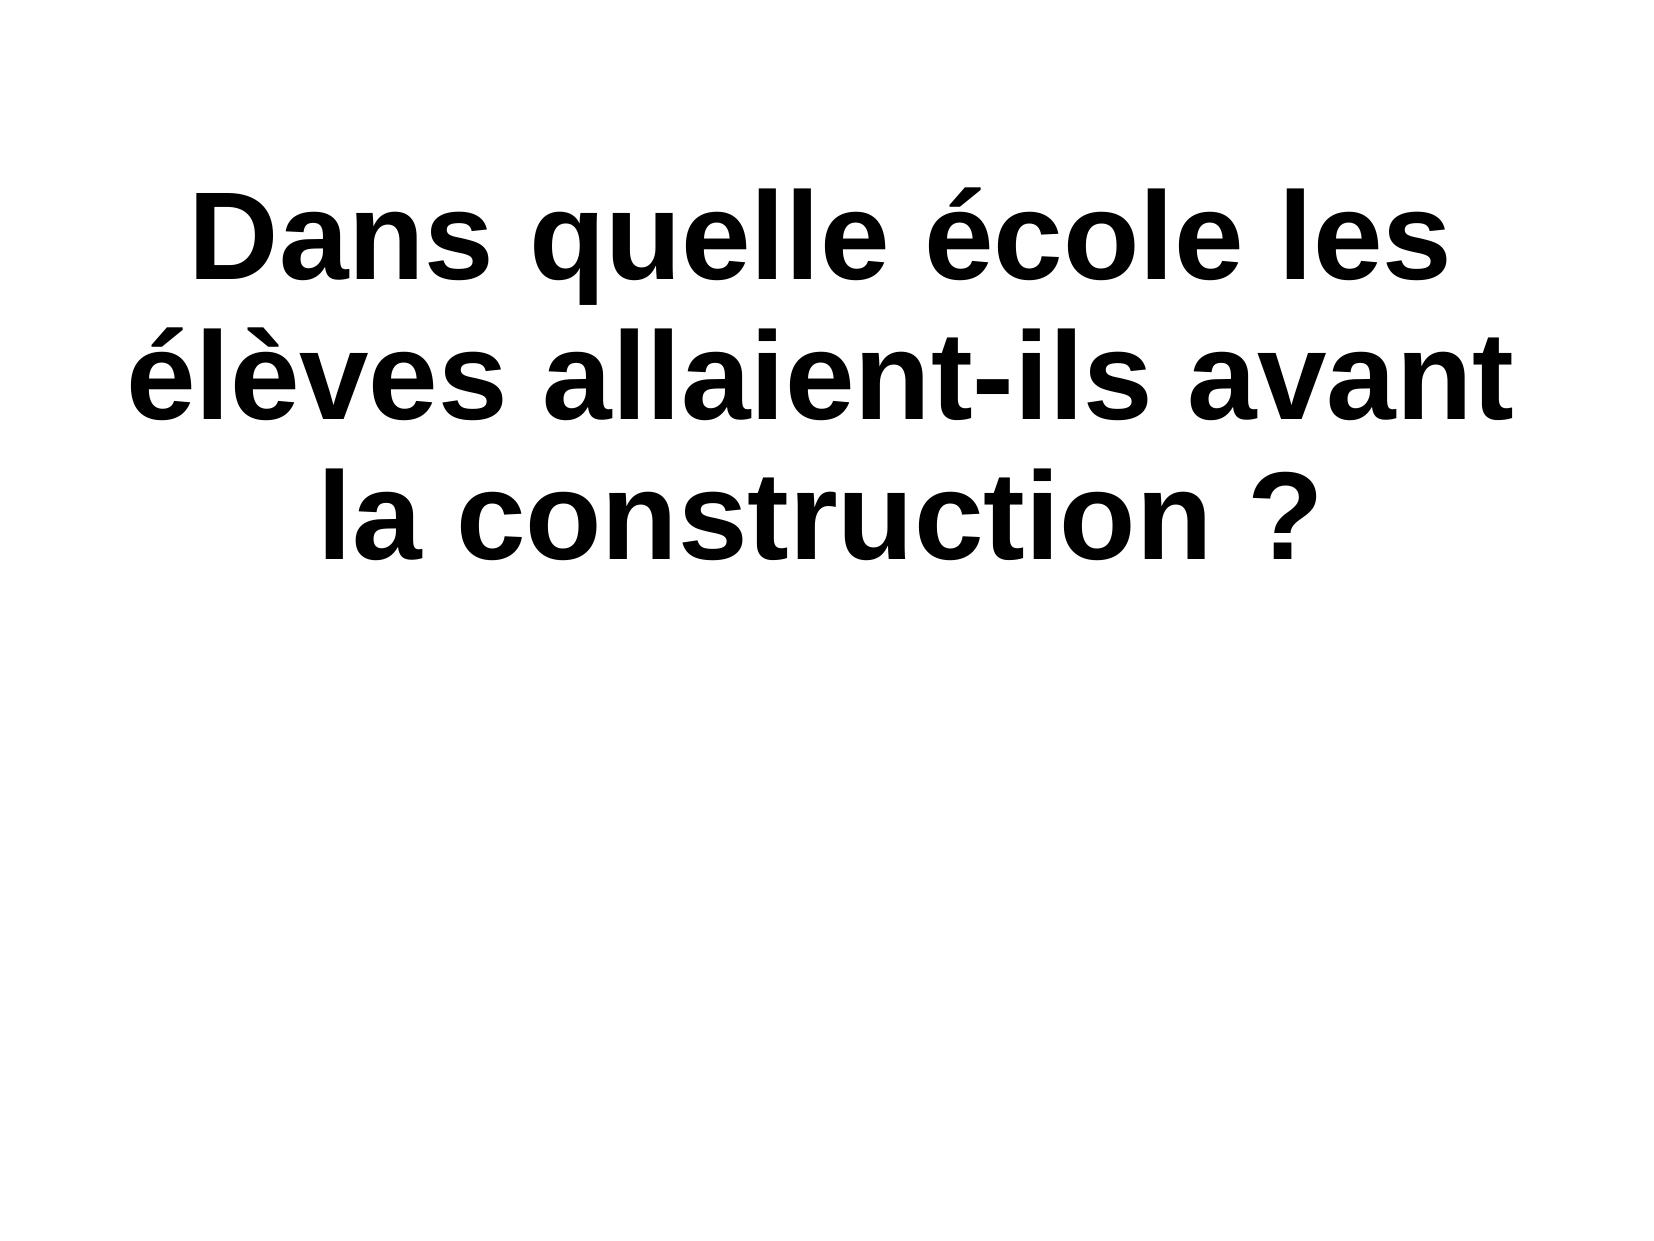

# Dans quelle école les élèves allaient-ils avant la construction ?